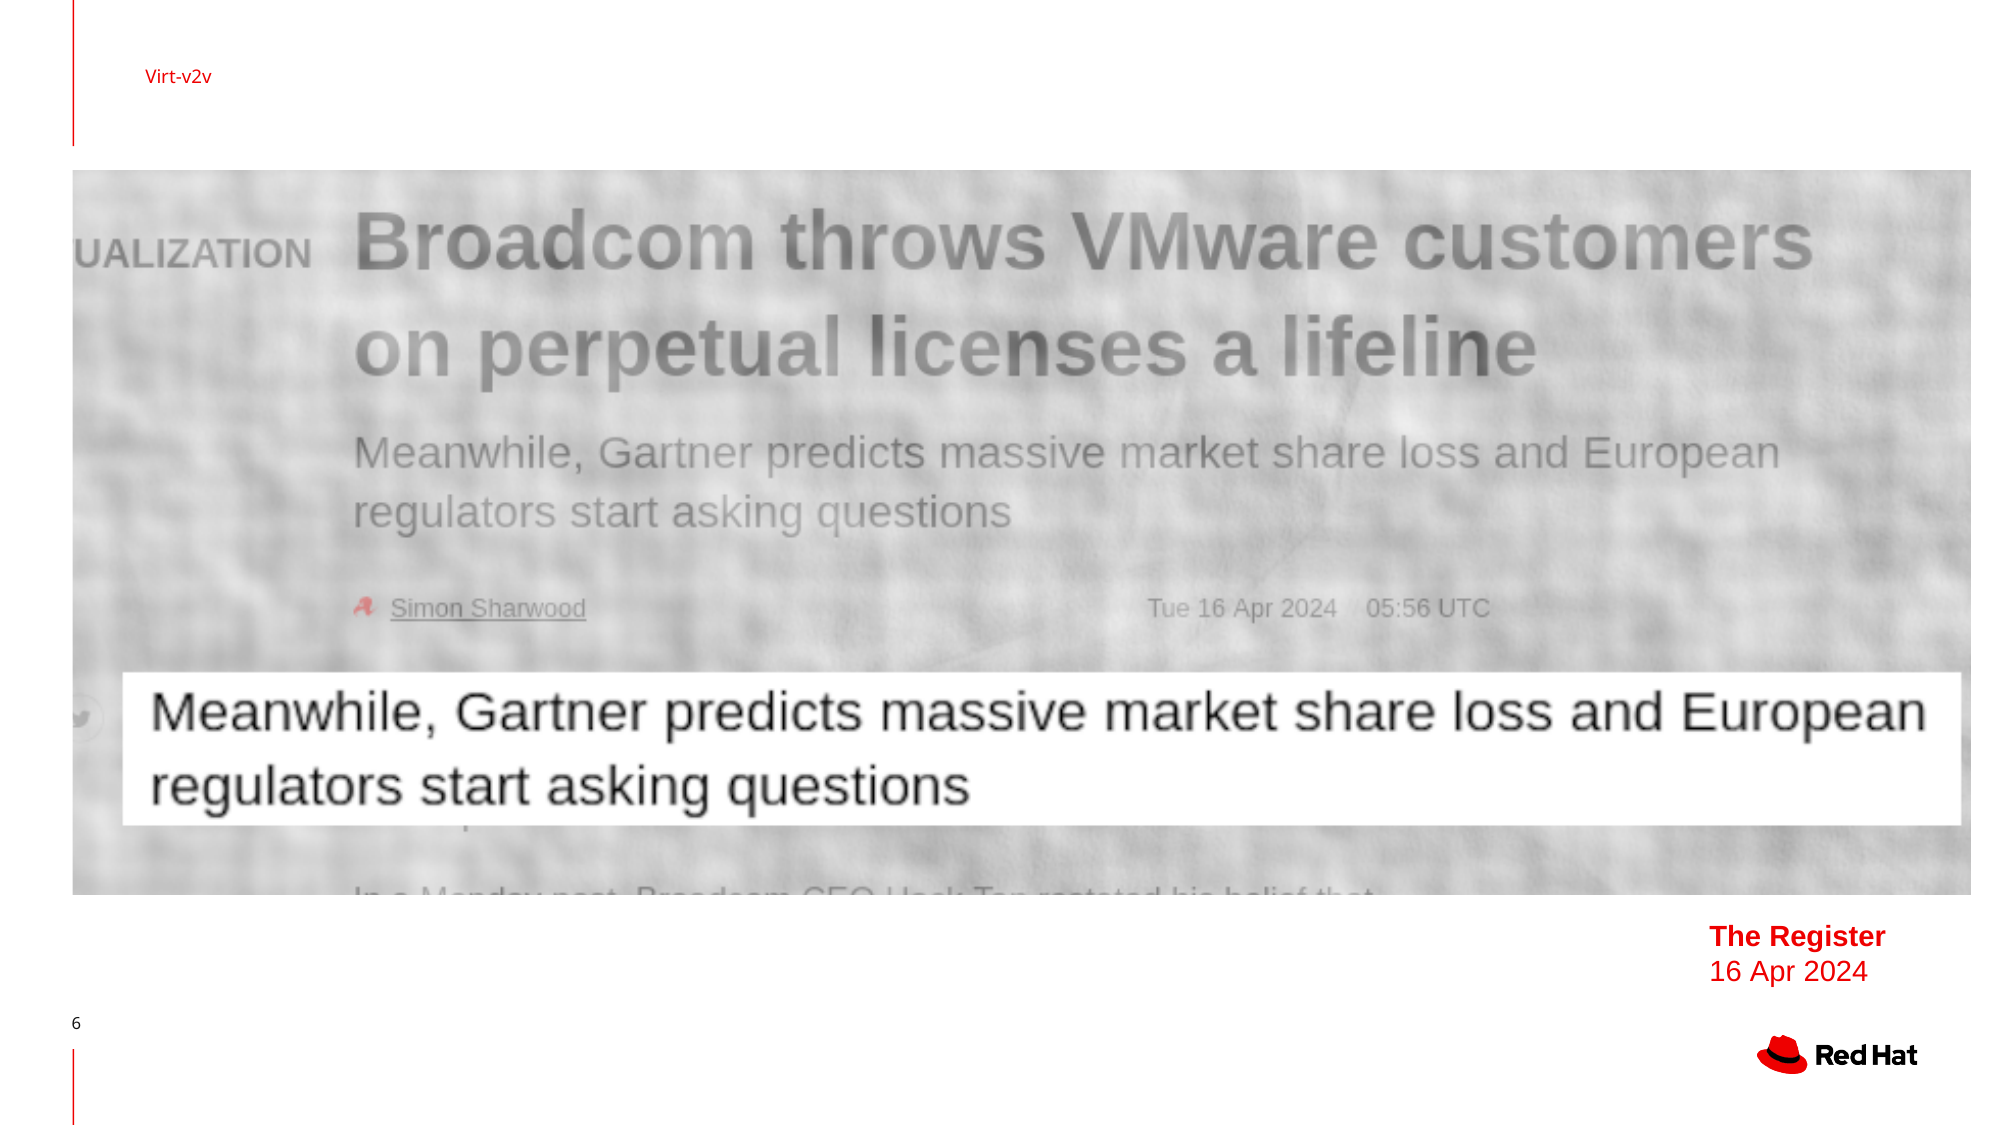

Virt-v2v
The Register
16 Apr 2024
6